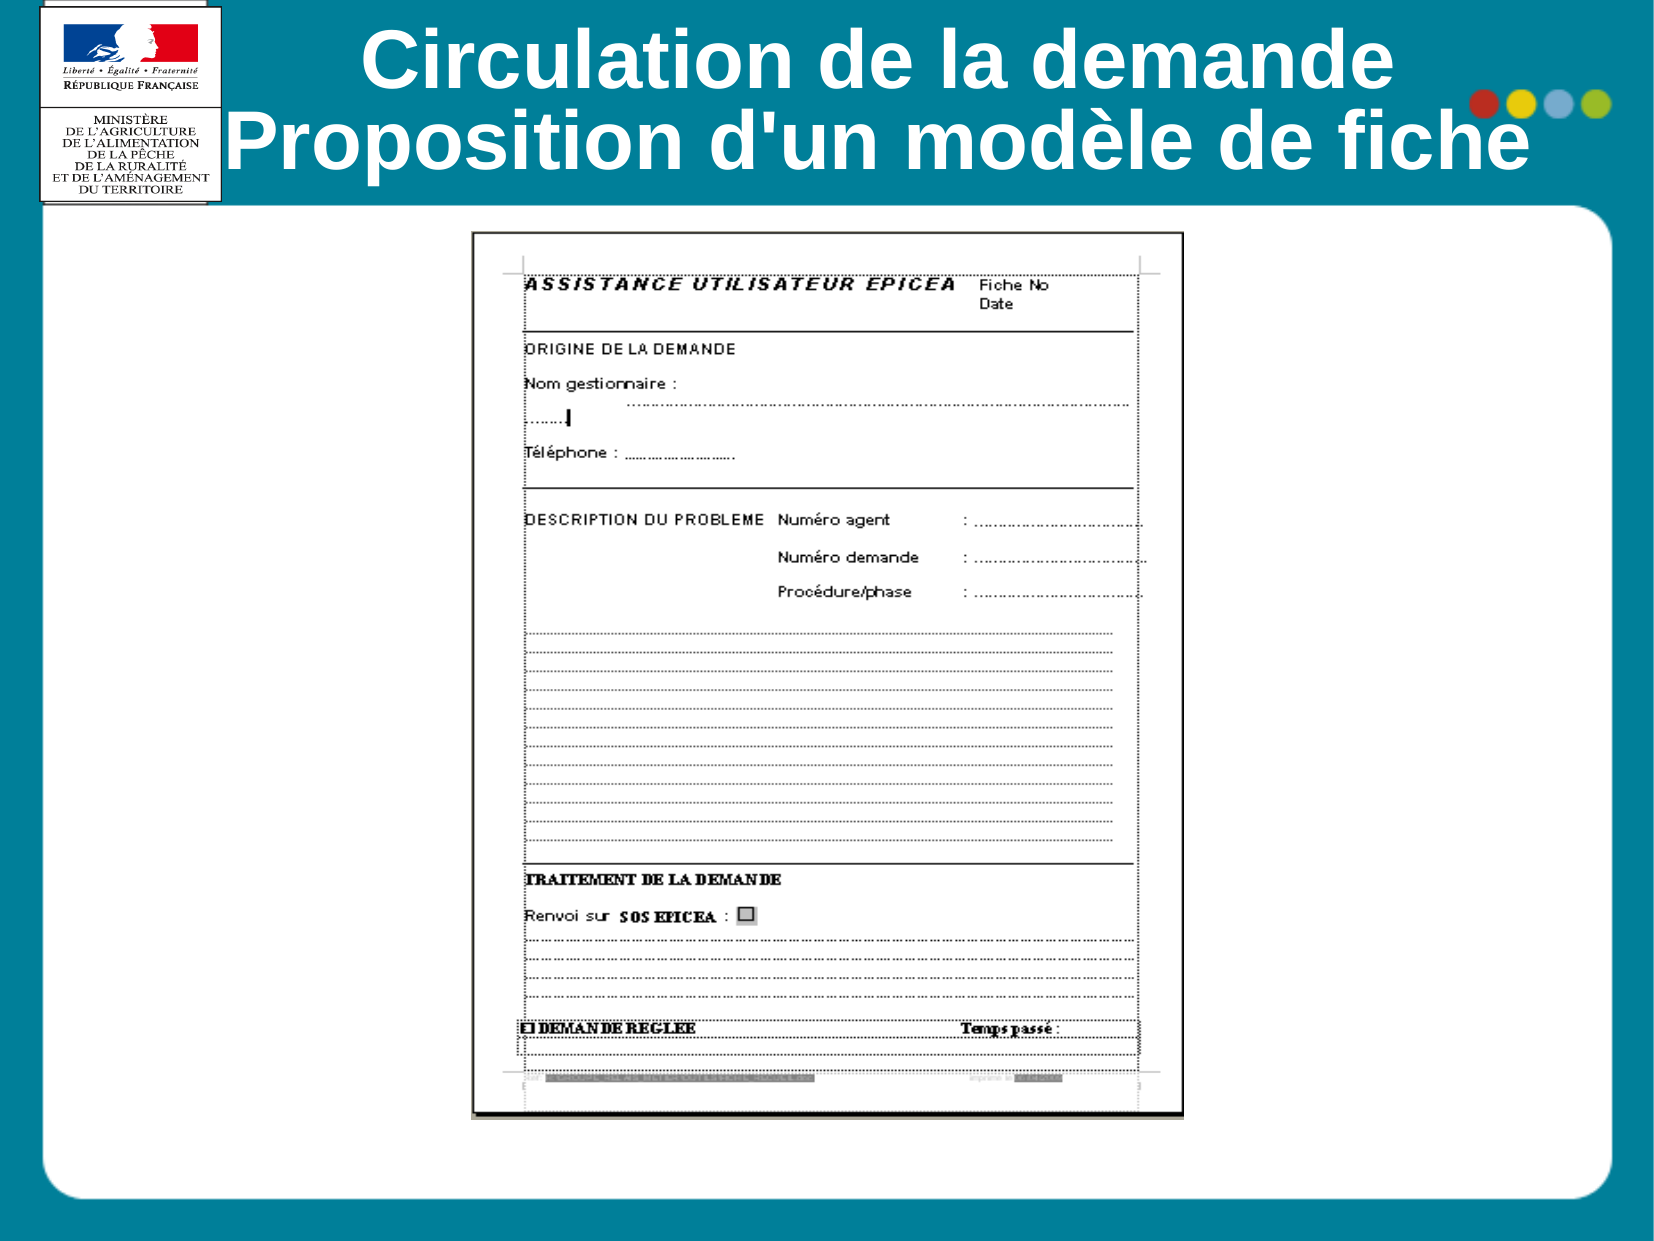

# Circulation de la demande Proposition d'un modèle de fiche